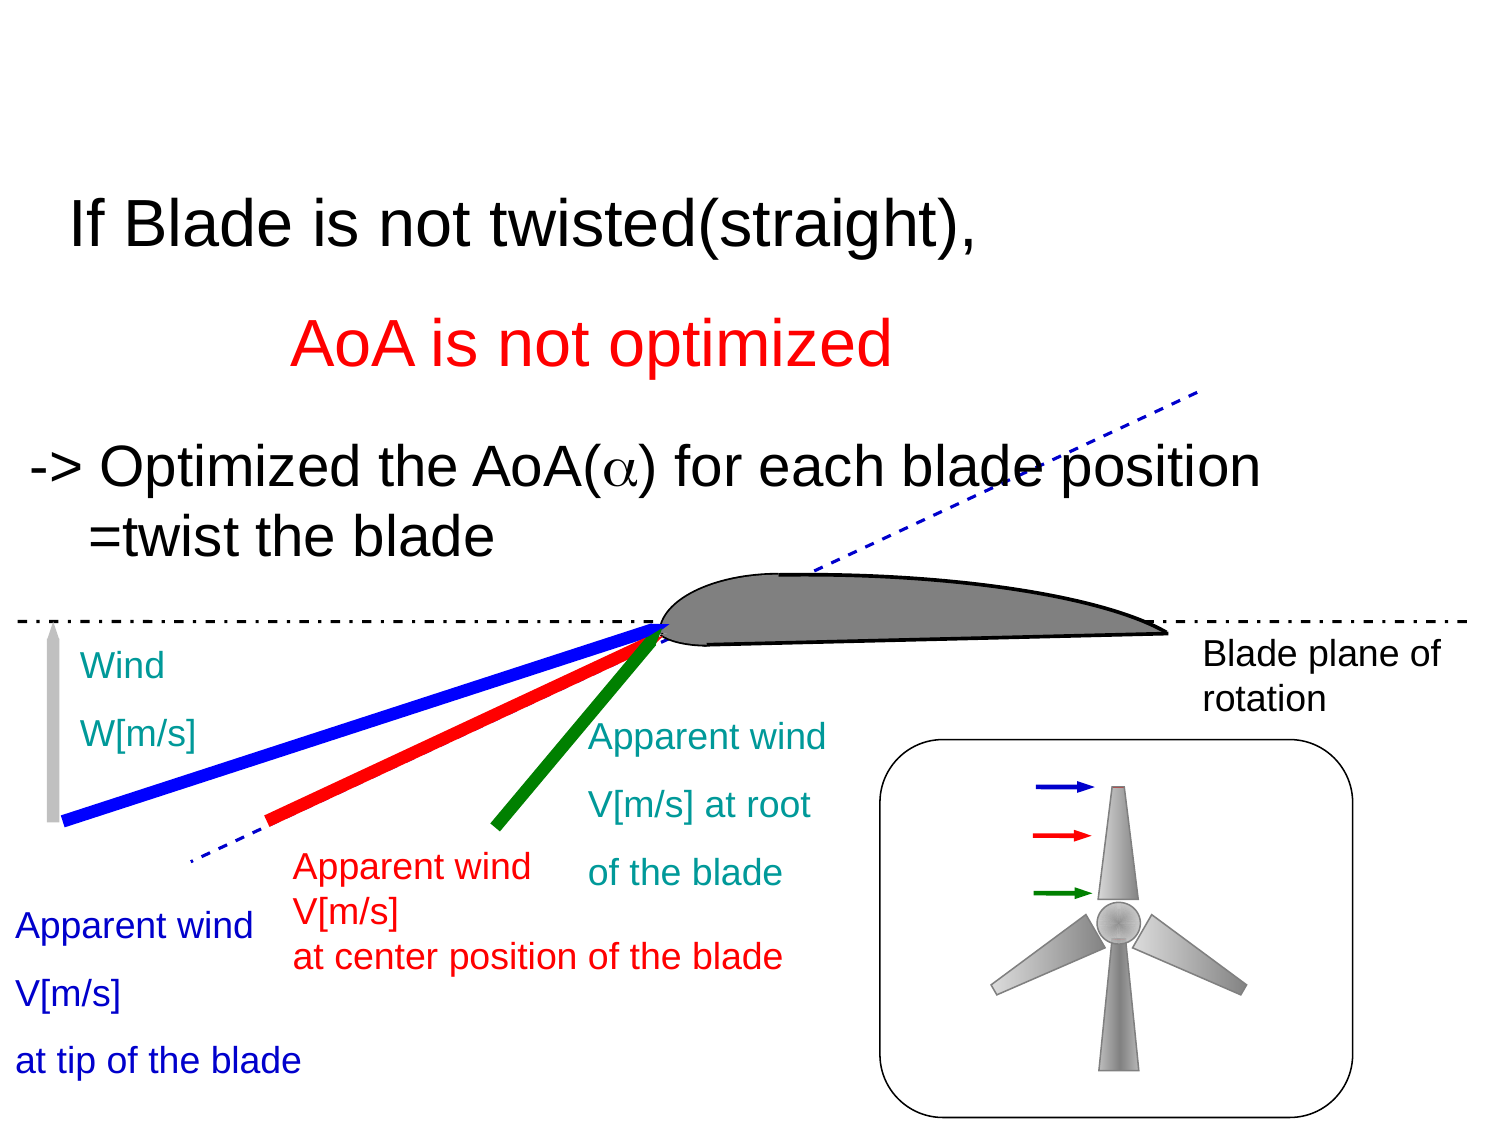

#
If Blade is not twisted(straight),
 AoA is not optimized
 -> Optimized the AoA(a) for each blade position 	=twist the blade
Blade plane of rotation
Wind
W[m/s]
Apparent wind
V[m/s] at root
of the blade
Apparent wind
V[m/s]
at center position of the blade
Apparent wind
V[m/s]
at tip of the blade